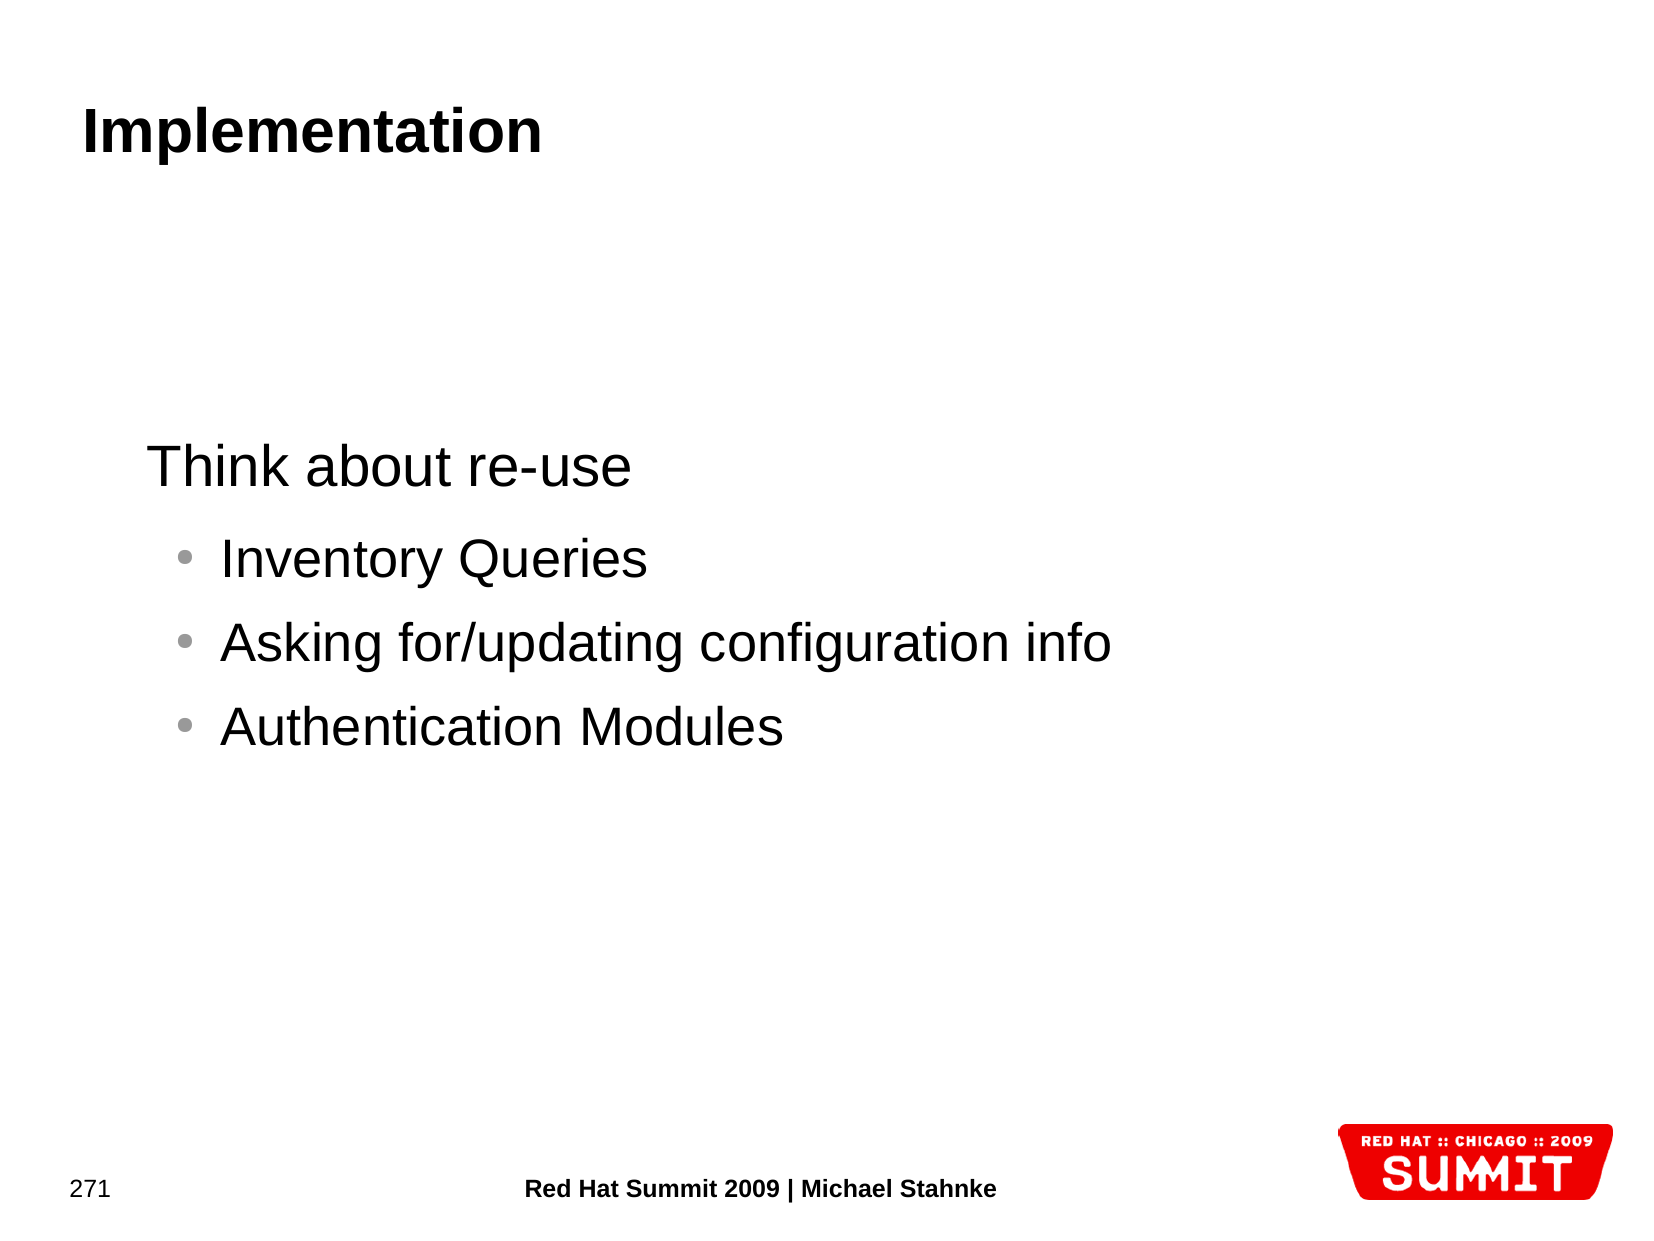

# Implementation
Think about re-use
Inventory Queries
Asking for/updating configuration info
Authentication Modules